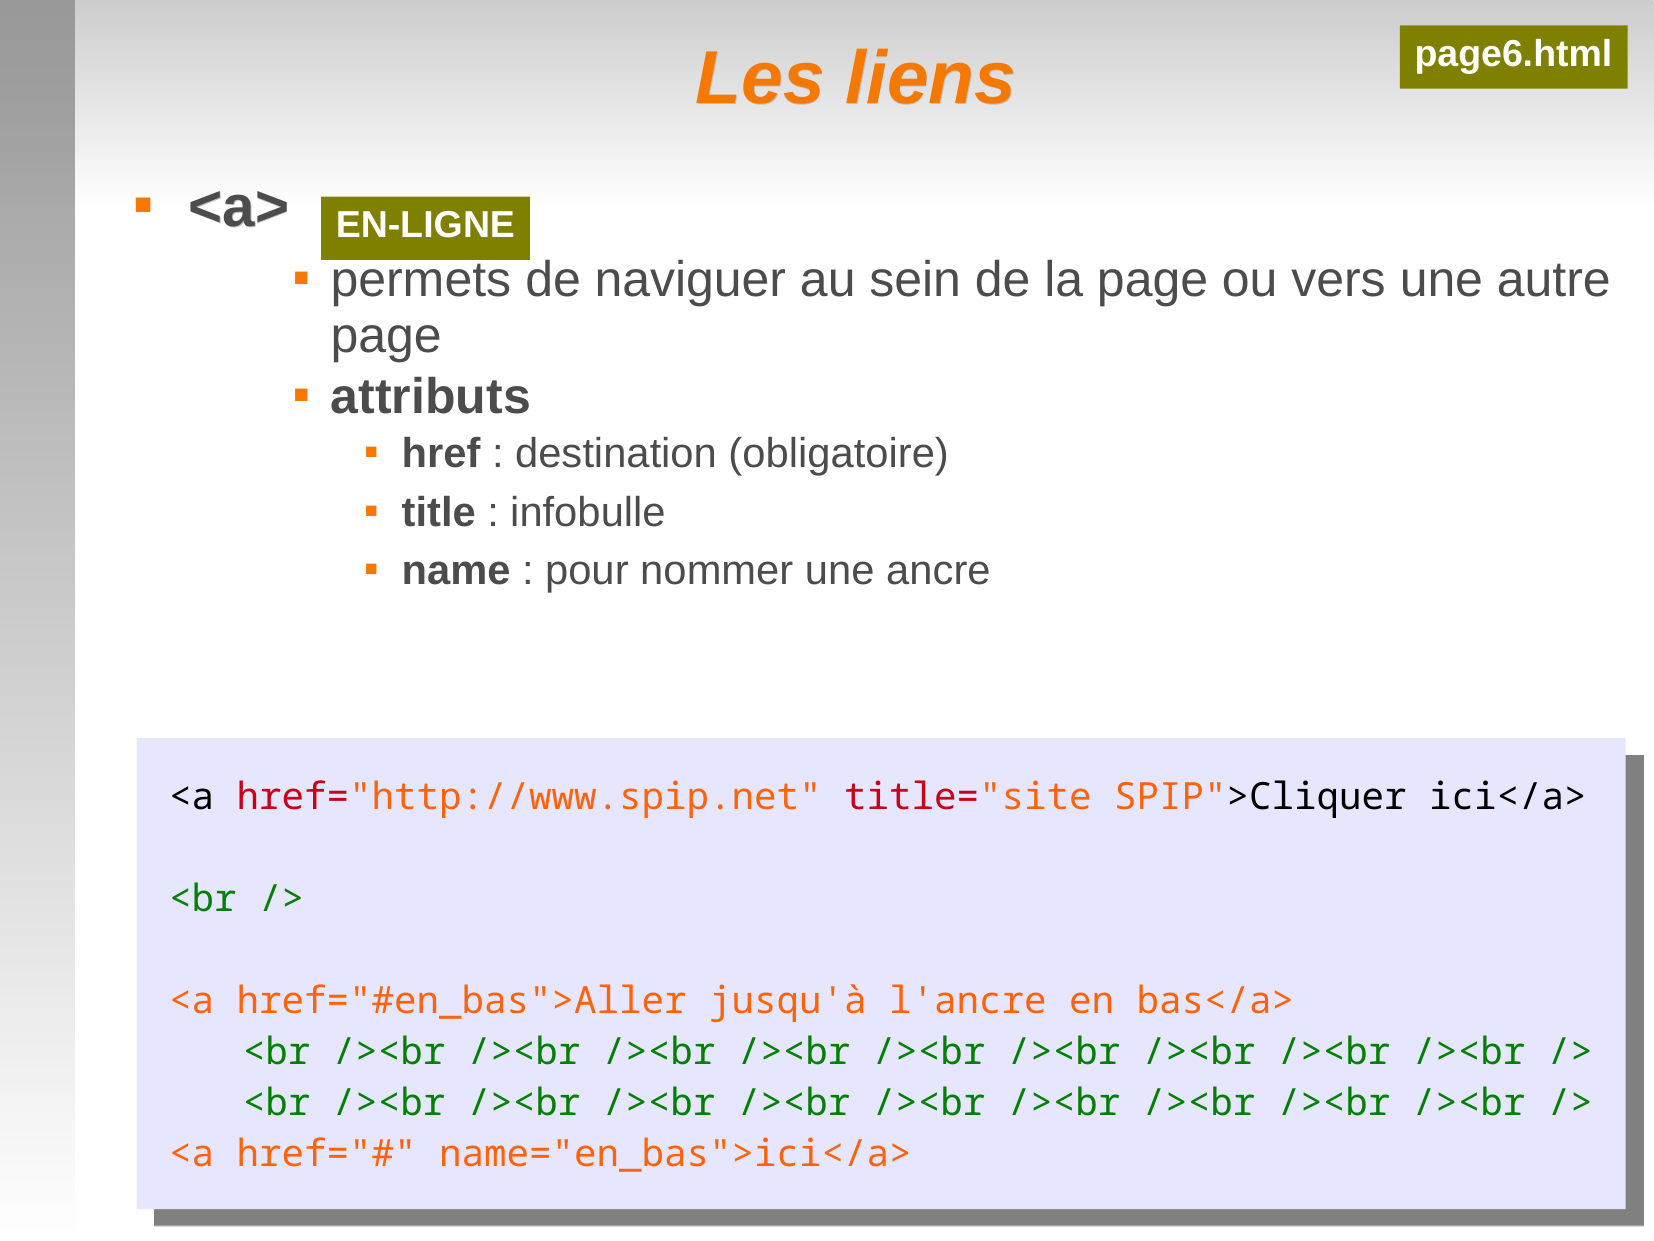

# Les liens
page6.html
<a>
permets de naviguer au sein de la page ou vers une autre page
attributs
href : destination (obligatoire)
title : infobulle
name : pour nommer une ancre
EN-LIGNE
<a href="http://www.spip.net" title="site SPIP">Cliquer ici</a>
<br />
<a href="#en_bas">Aller jusqu'à l'ancre en bas</a>
	<br /><br /><br /><br /><br /><br /><br /><br /><br /><br />
	<br /><br /><br /><br /><br /><br /><br /><br /><br /><br />
<a href="#" name="en_bas">ici</a>